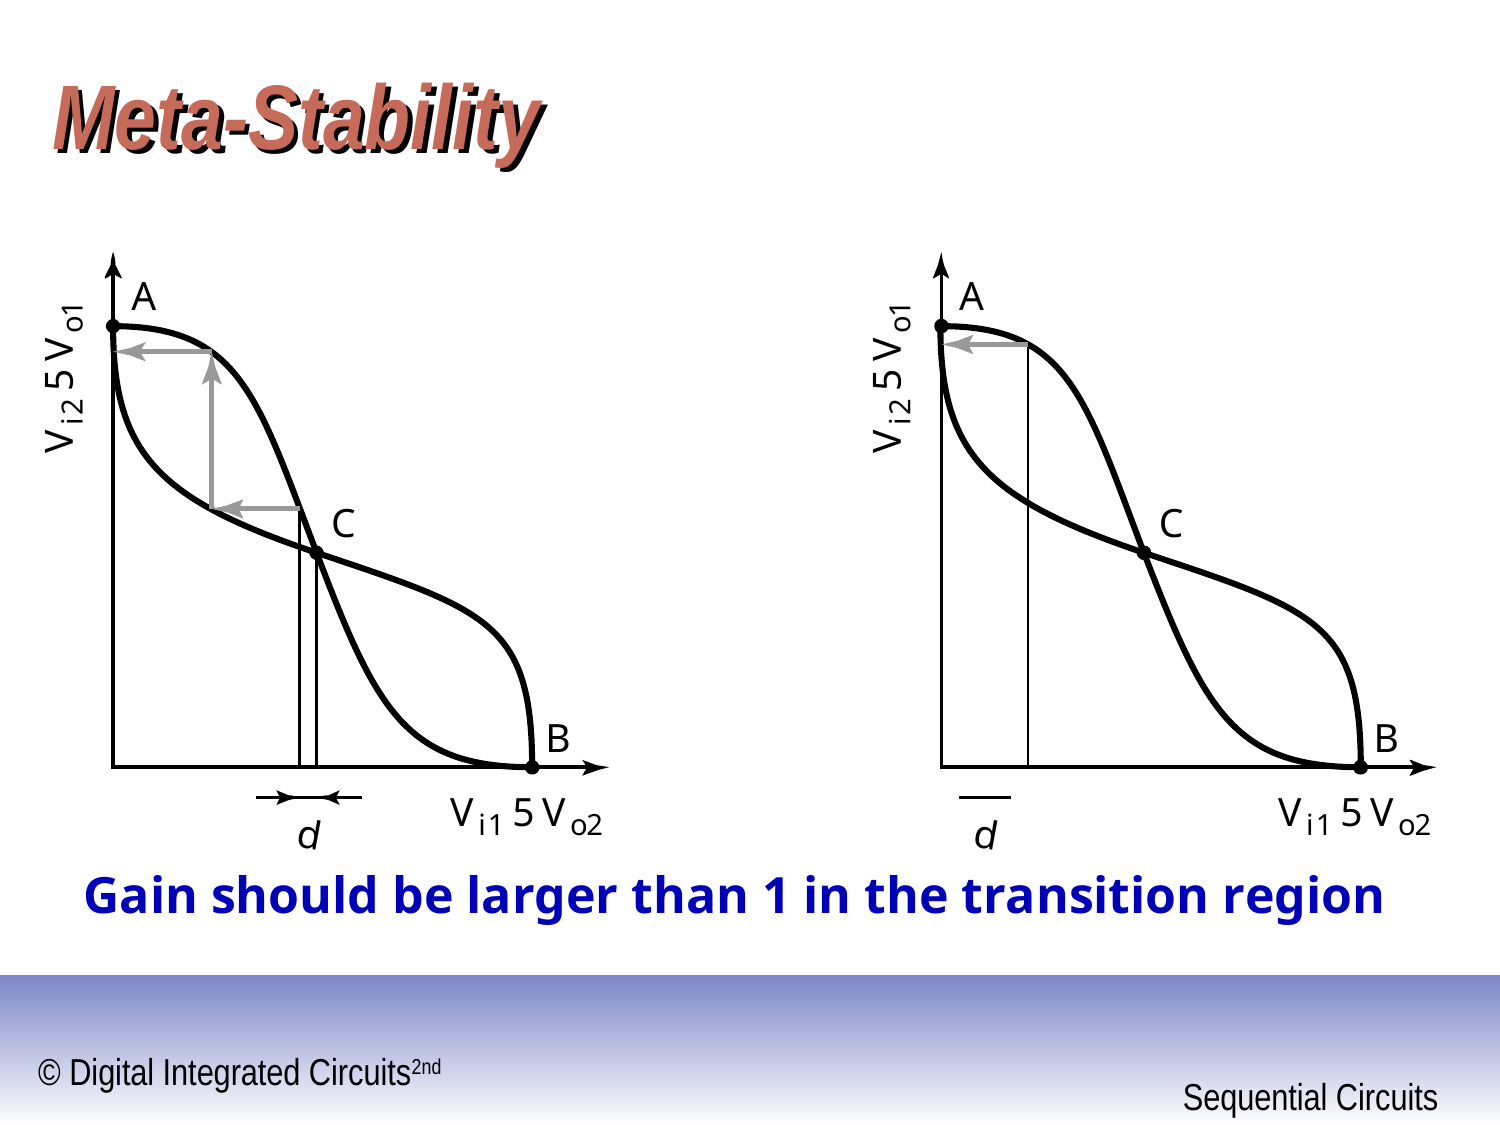

# Meta-Stability
Gain should be larger than 1 in the transition region